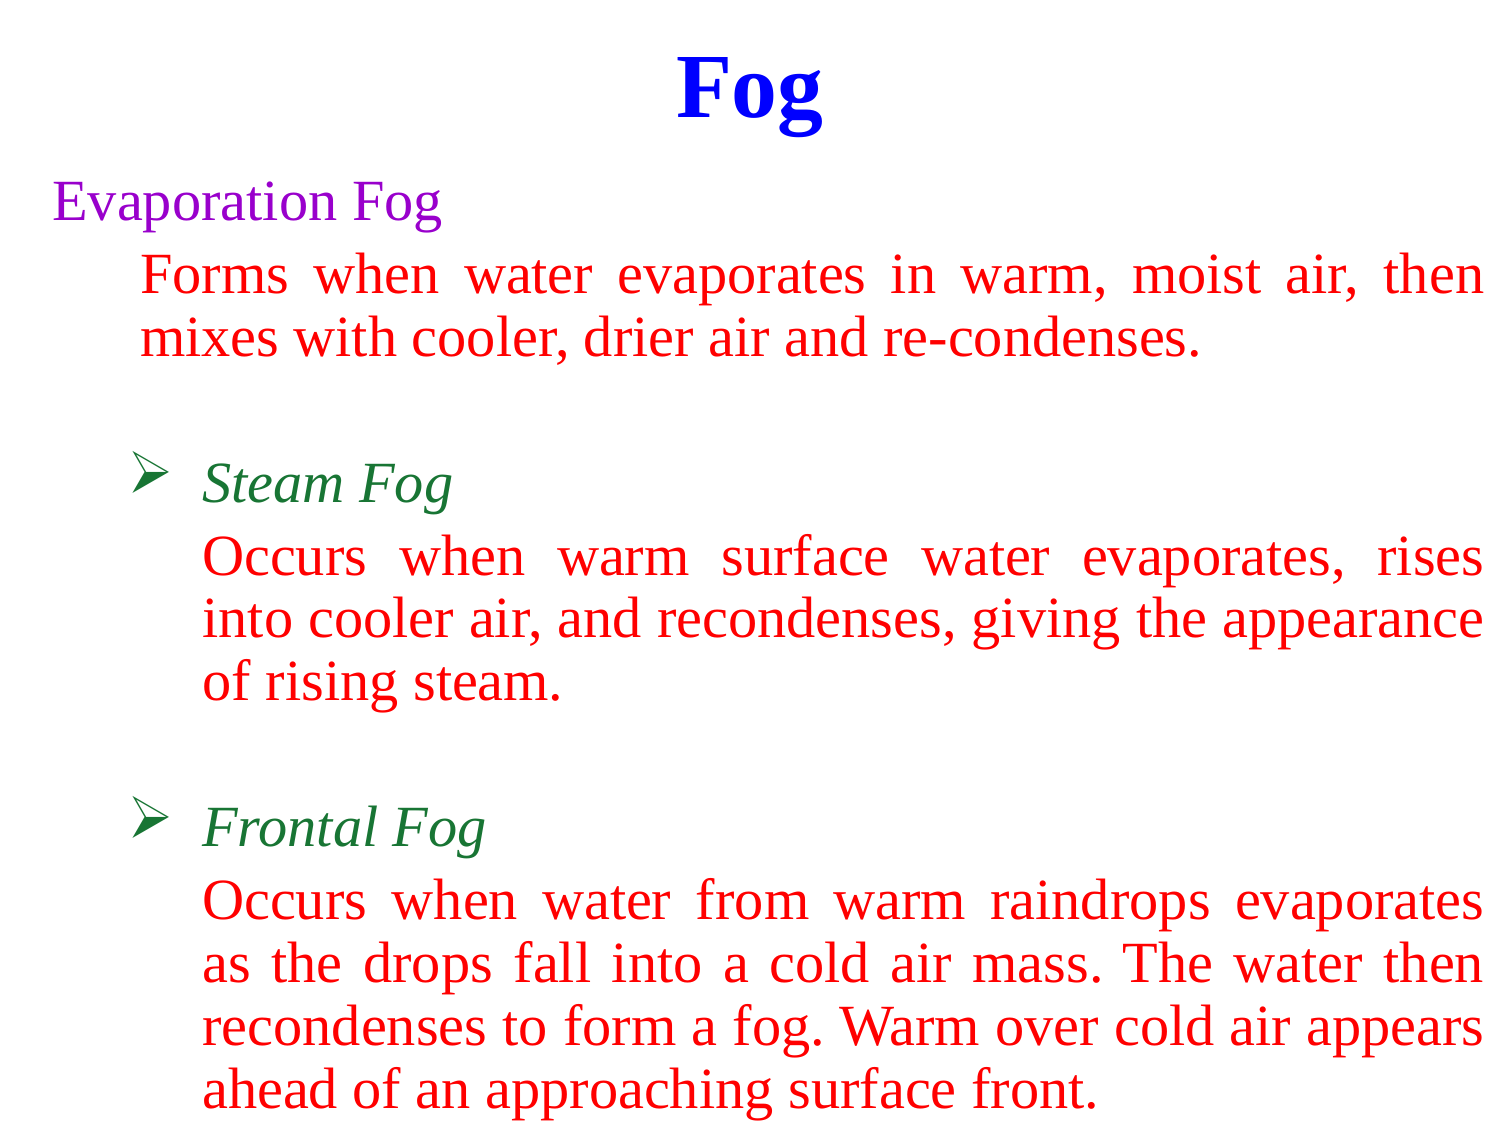

# Fog
Evaporation Fog
	Forms when water evaporates in warm, moist air, then mixes with cooler, drier air and re-condenses.
Steam Fog
Occurs when warm surface water evaporates, rises into cooler air, and recondenses, giving the appearance of rising steam.
Frontal Fog
	Occurs when water from warm raindrops evaporates as the drops fall into a cold air mass. The water then recondenses to form a fog. Warm over cold air appears ahead of an approaching surface front.